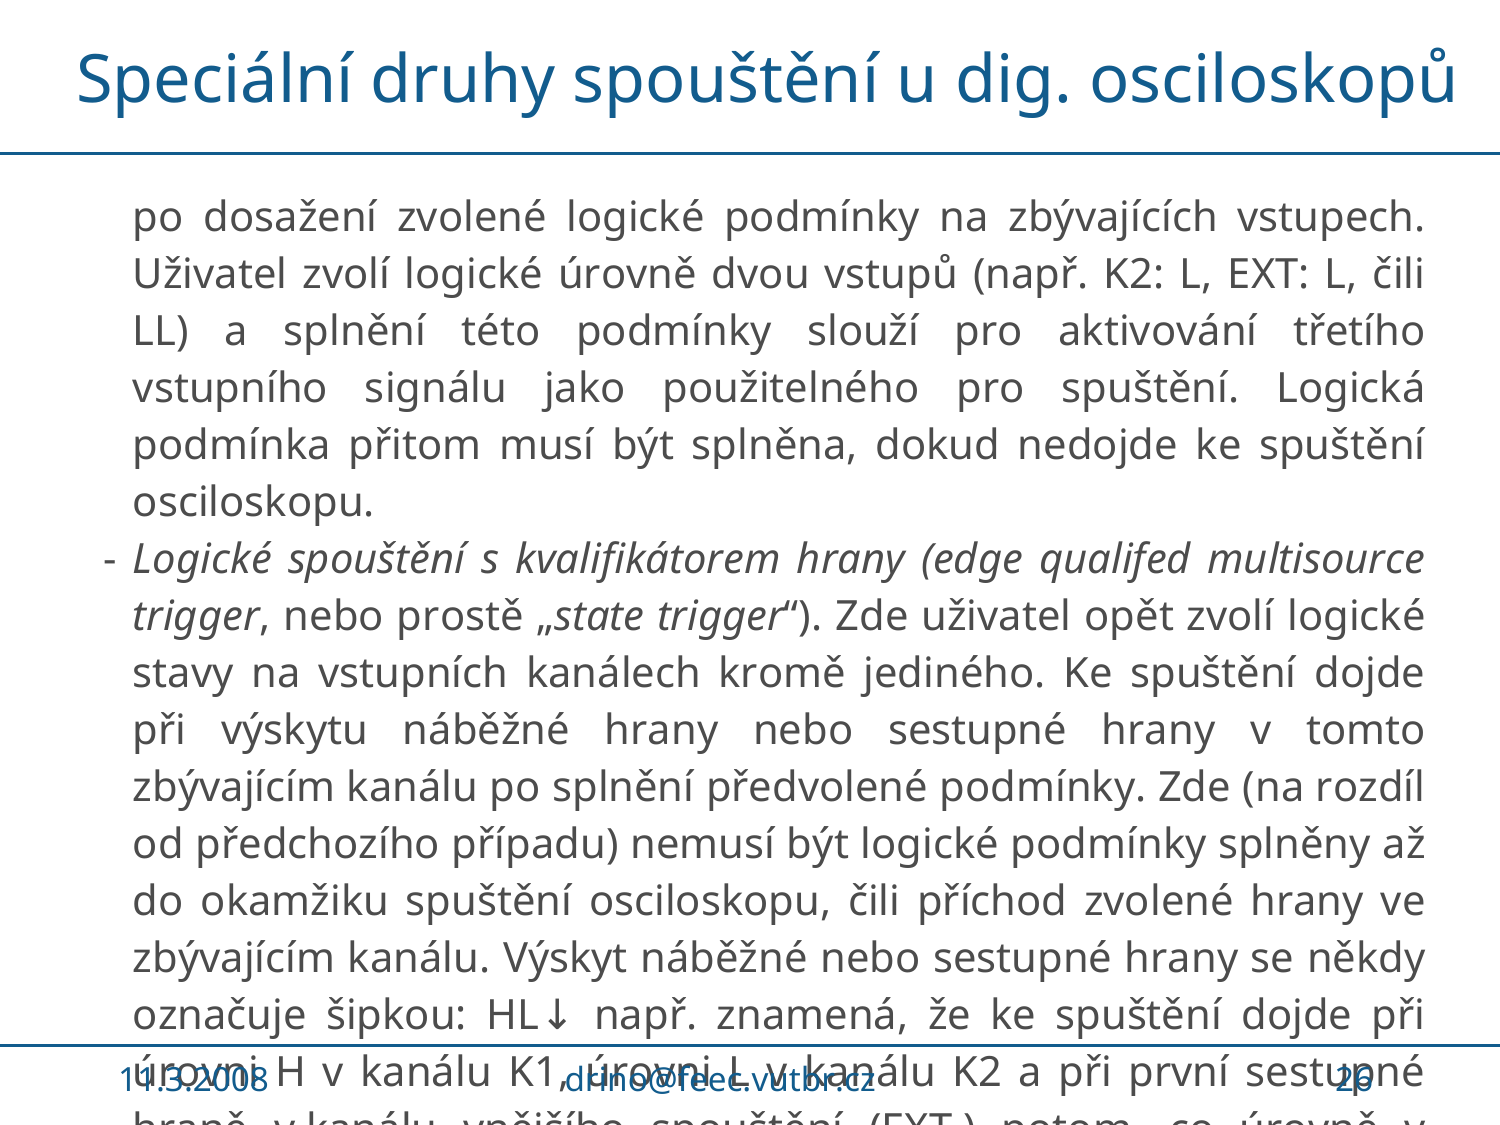

# Speciální druhy spouštění u dig. osciloskopů
	po dosažení zvolené logické podmínky na zbývajících vstupech. Uživatel zvolí logické úrovně dvou vstupů (např. K2: L, EXT: L, čili LL) a splnění této podmínky slouží pro aktivování třetího vstupního signálu jako použitelného pro spuštění. Logická podmínka přitom musí být splněna, dokud nedojde ke spuštění osciloskopu.
-	Logické spouštění s kvalifikátorem hrany (edge qualifed multisource trigger, nebo prostě „state trigger“). Zde uživatel opět zvolí logické stavy na vstupních kanálech kromě jediného. Ke spuštění dojde při výskytu náběžné hrany nebo sestupné hrany v tomto zbývajícím kanálu po splnění předvolené podmínky. Zde (na rozdíl od předchozího případu) nemusí být logické podmínky splněny až do okamžiku spuštění osciloskopu, čili příchod zvolené hrany ve zbývajícím kanálu. Výskyt náběžné nebo sestupné hrany se někdy označuje šipkou: HL↓ např. znamená, že ke spuštění dojde při úrovni H v kanálu K1, úrovni L v kanálu K2 a při první sestupné hraně v kanálu vnějšího spouštění (EXT.) potom, co úrovně v kanálech K1 a K2 dosáhly zvolených úrovní.
11.3.2008
drino@feec.vutbr.cz